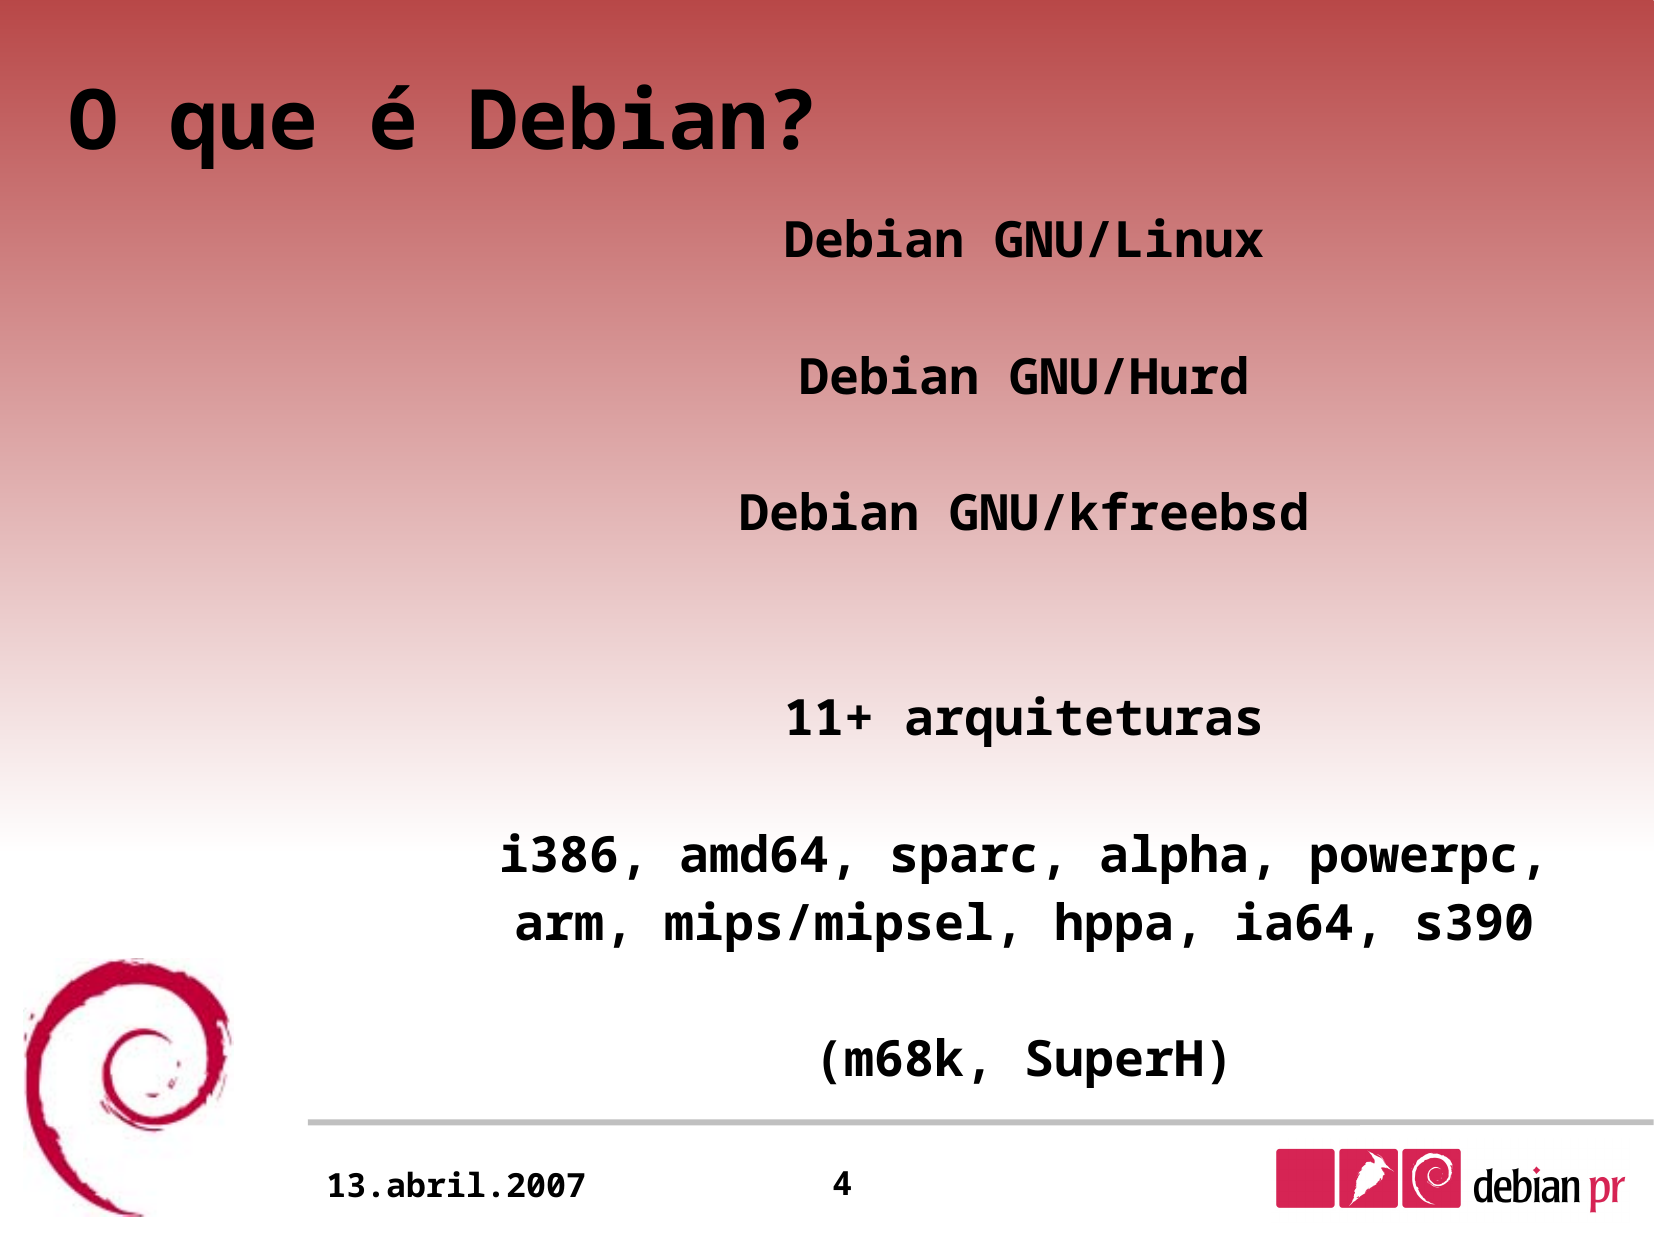

O que é Debian?
Debian GNU/Linux
Debian GNU/Hurd
Debian GNU/kfreebsd
11+ arquiteturas
i386, amd64, sparc, alpha, powerpc,
arm, mips/mipsel, hppa, ia64, s390
(m68k, SuperH)